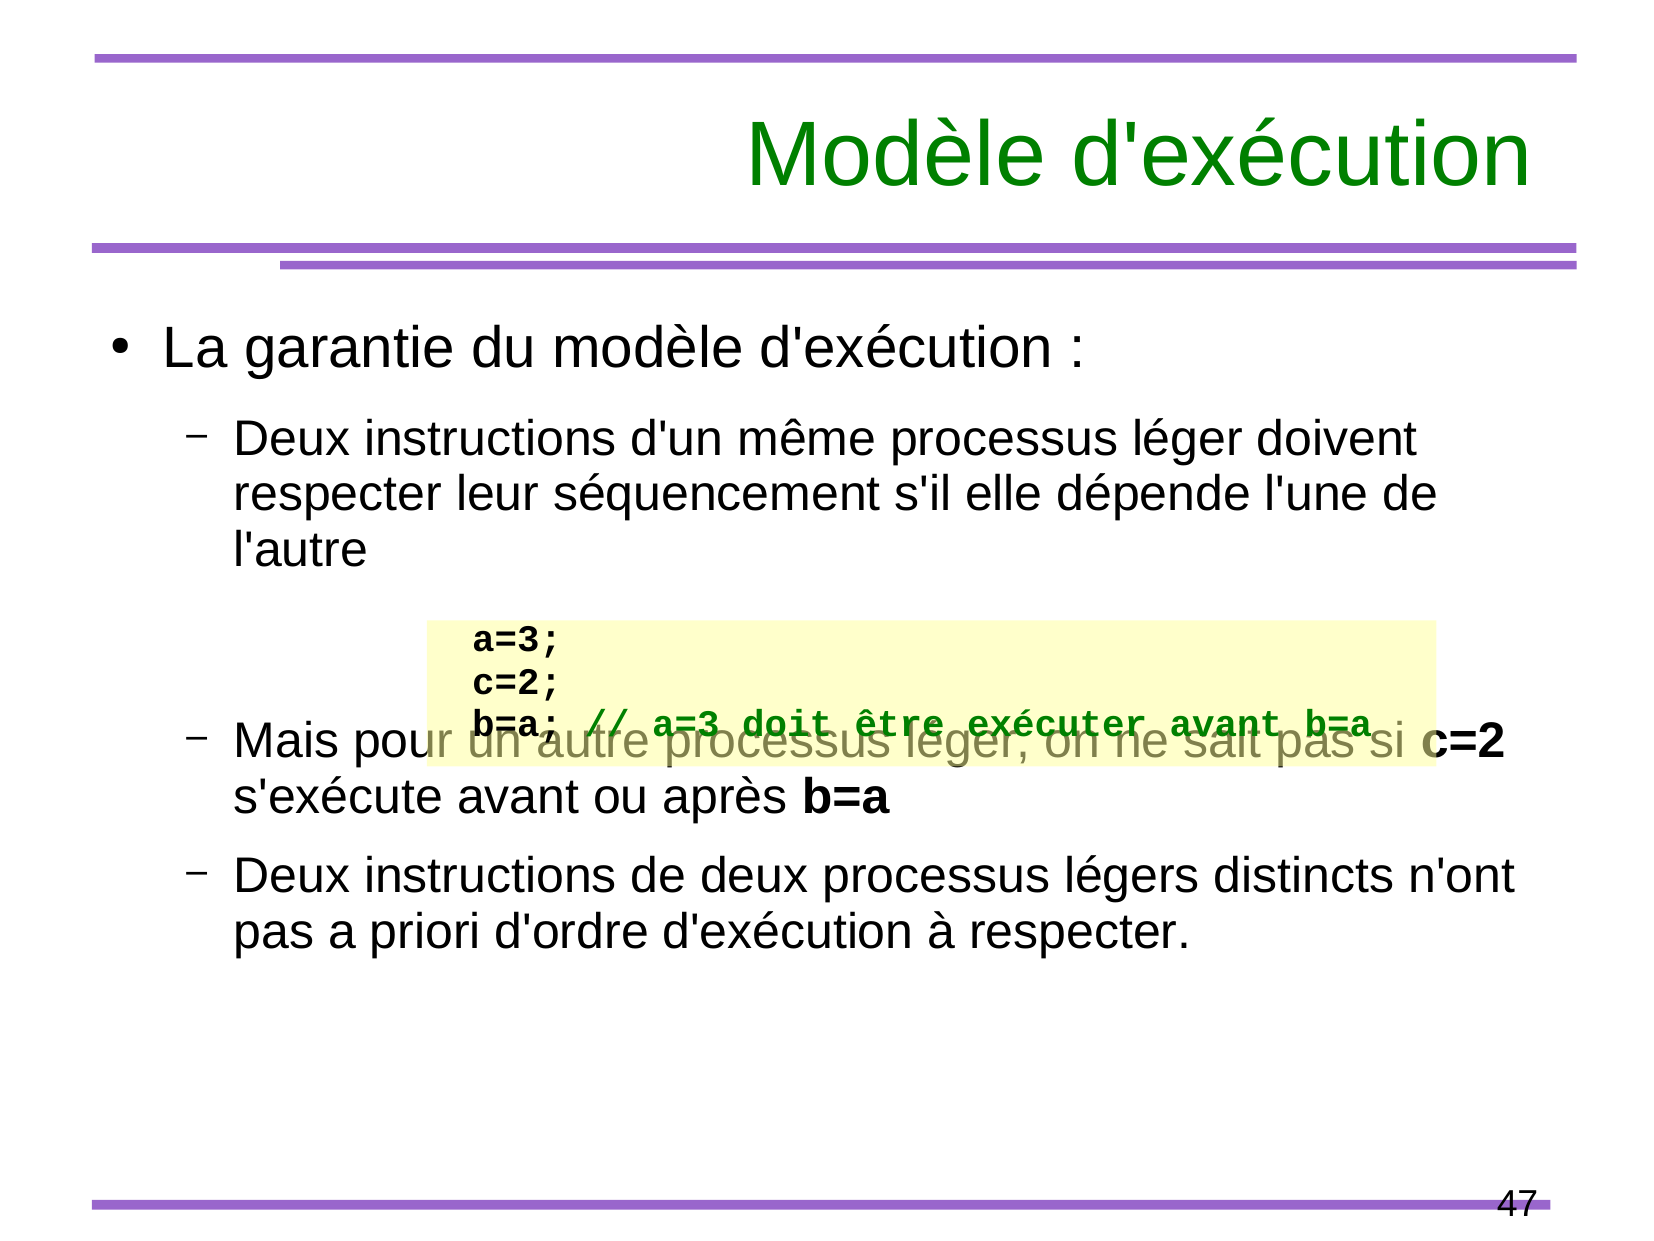

# Modèle d'exécution
La garantie du modèle d'exécution :
Deux instructions d'un même processus léger doivent respecter leur séquencement s'il elle dépende l'une de l'autre
Mais pour un autre processus léger, on ne sait pas si c=2 s'exécute avant ou après b=a
Deux instructions de deux processus légers distincts n'ont pas a priori d'ordre d'exécution à respecter.
 a=3;
 c=2;
 b=a; // a=3 doit être exécuter avant b=a